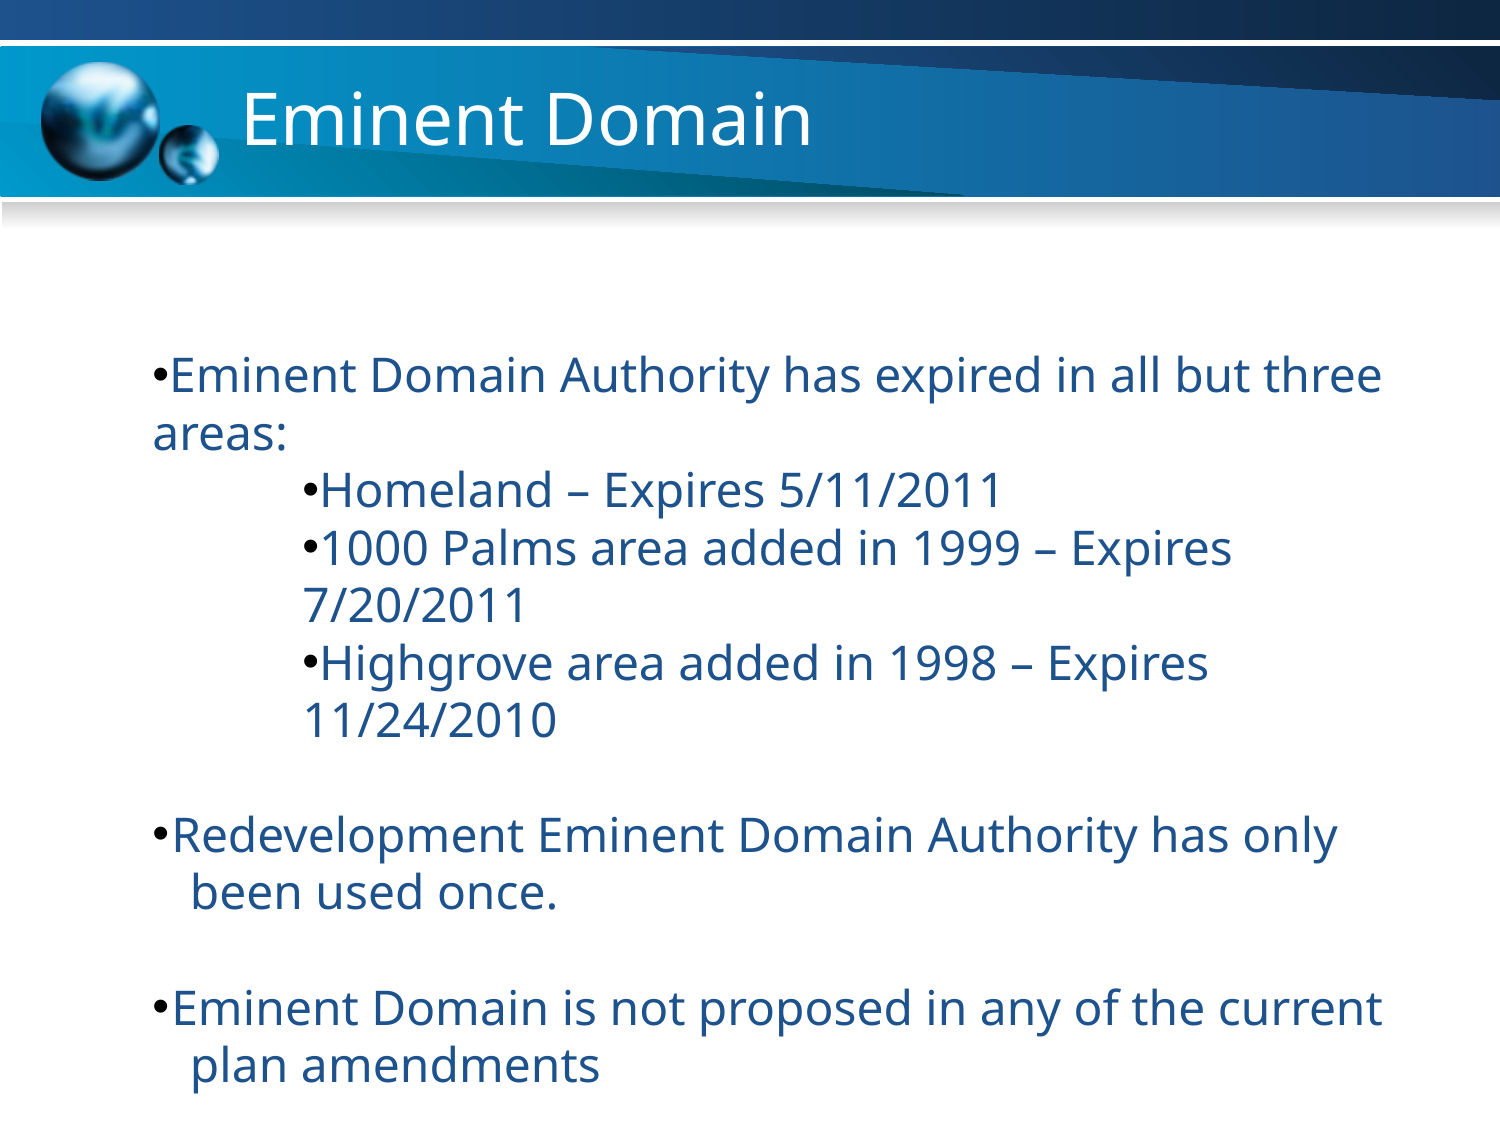

# Eminent Domain
Eminent Domain Authority has expired in all but three areas:
Homeland – Expires 5/11/2011
1000 Palms area added in 1999 – Expires 7/20/2011
Highgrove area added in 1998 – Expires 11/24/2010
Redevelopment Eminent Domain Authority has only been used once.
Eminent Domain is not proposed in any of the current plan amendments